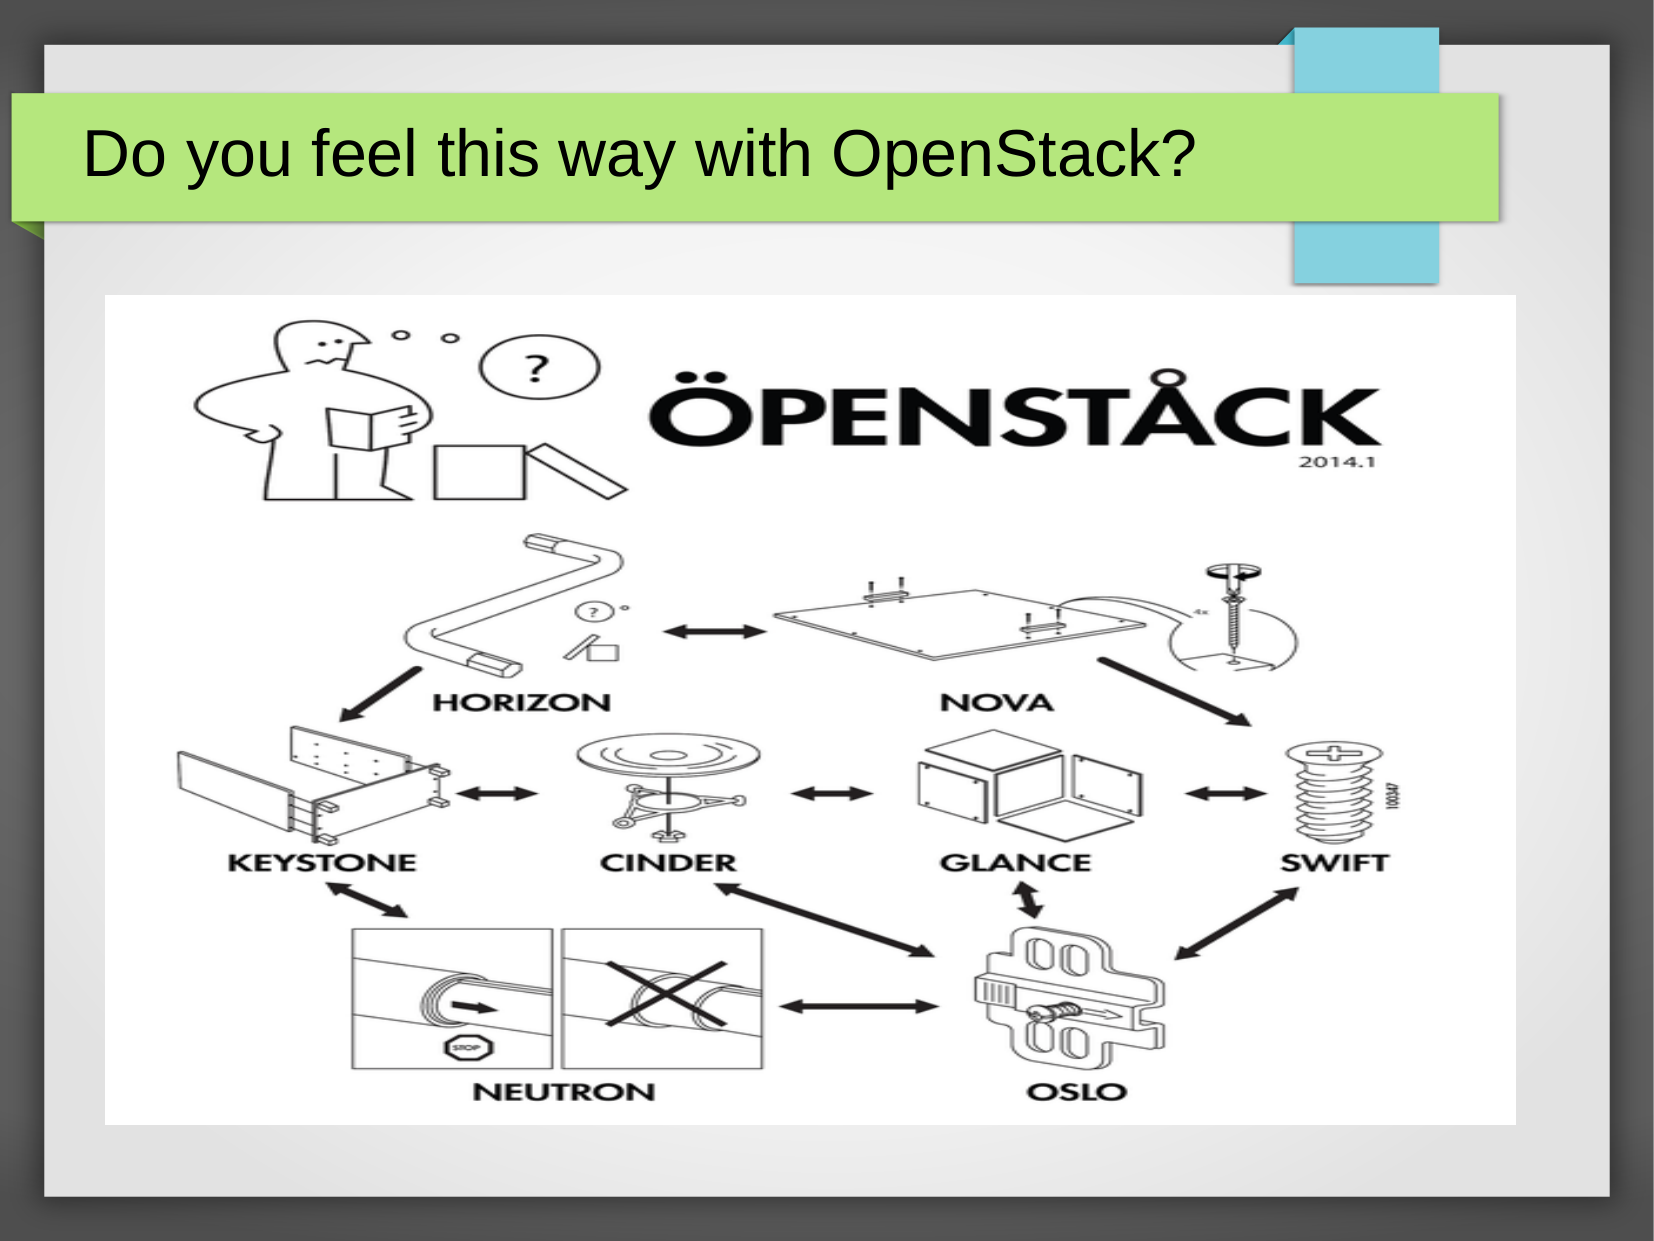

# Do you feel this way with OpenStack?